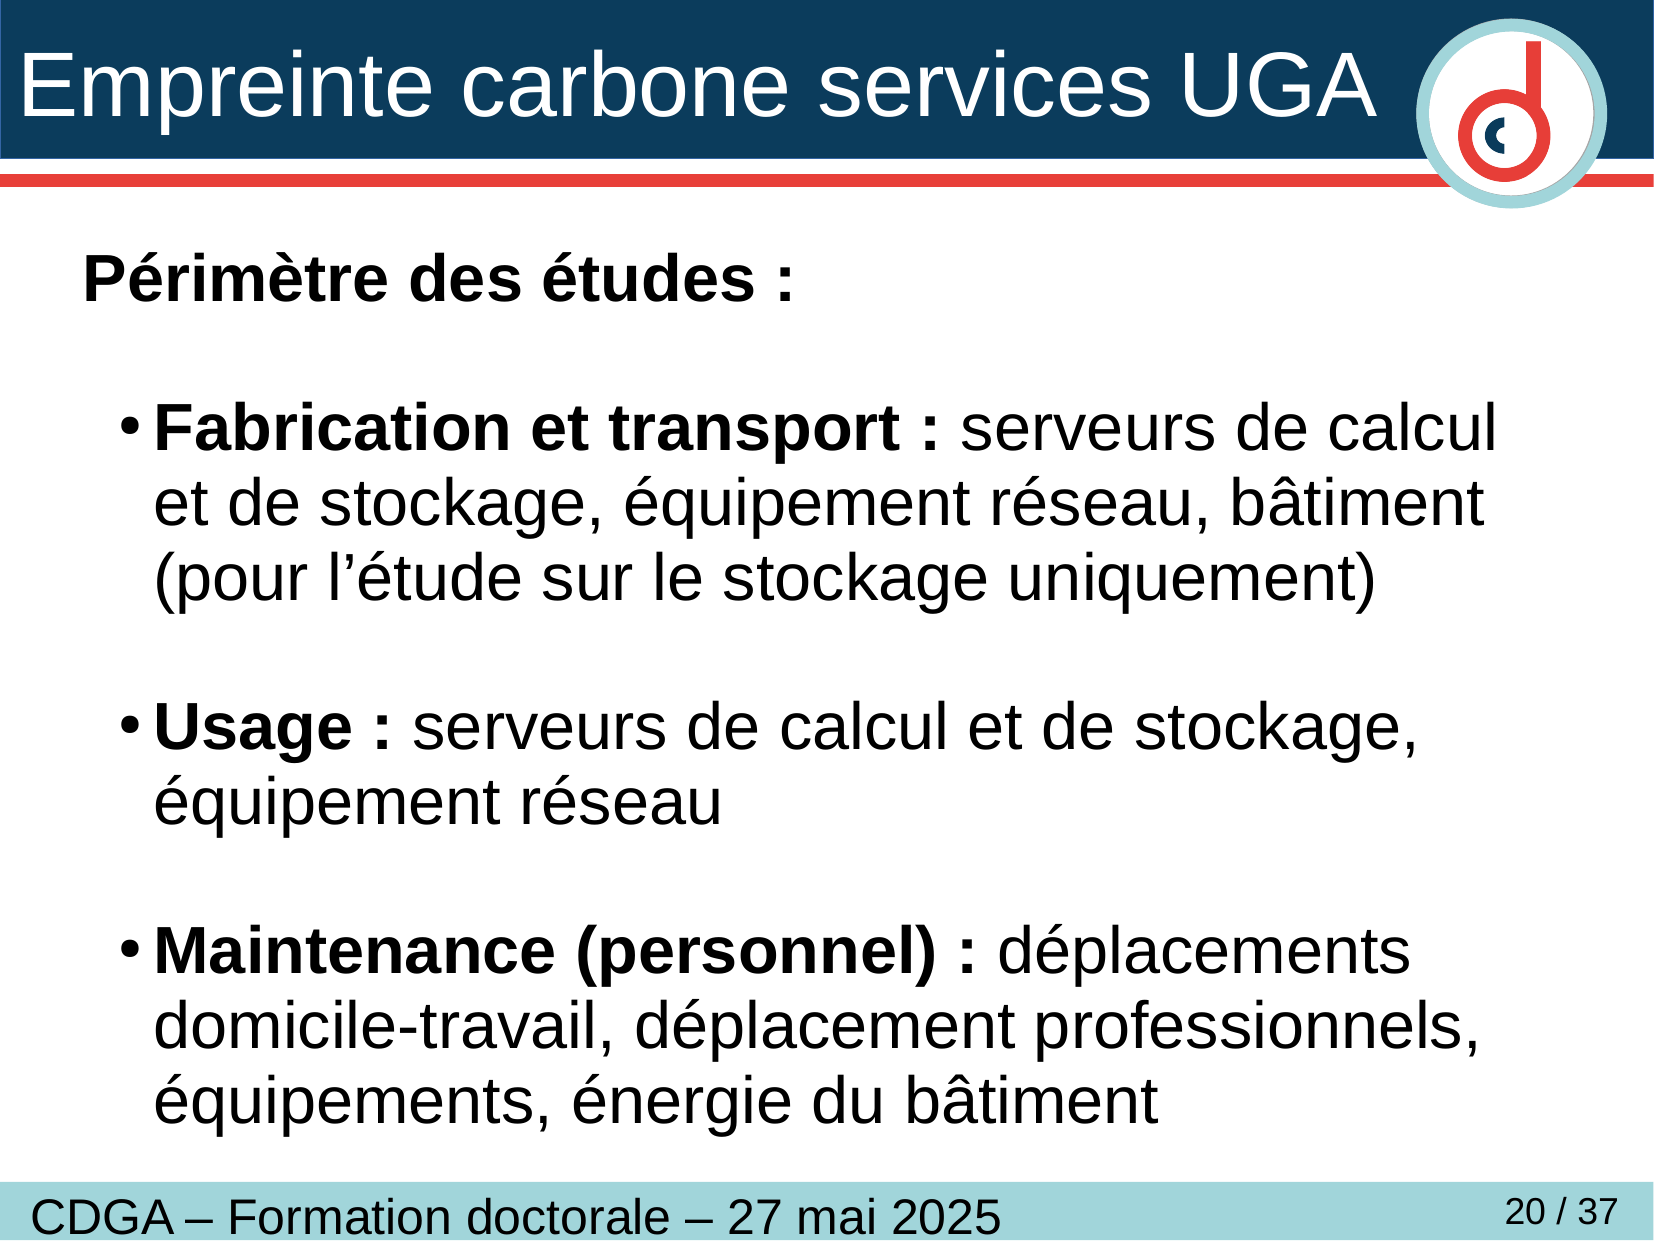

# Empreinte carbone services UGA
Périmètre des études :
Fabrication et transport : serveurs de calcul et de stockage, équipement réseau, bâtiment (pour l’étude sur le stockage uniquement)
Usage : serveurs de calcul et de stockage, équipement réseau
Maintenance (personnel) : déplacements domicile-travail, déplacement professionnels, équipements, énergie du bâtiment